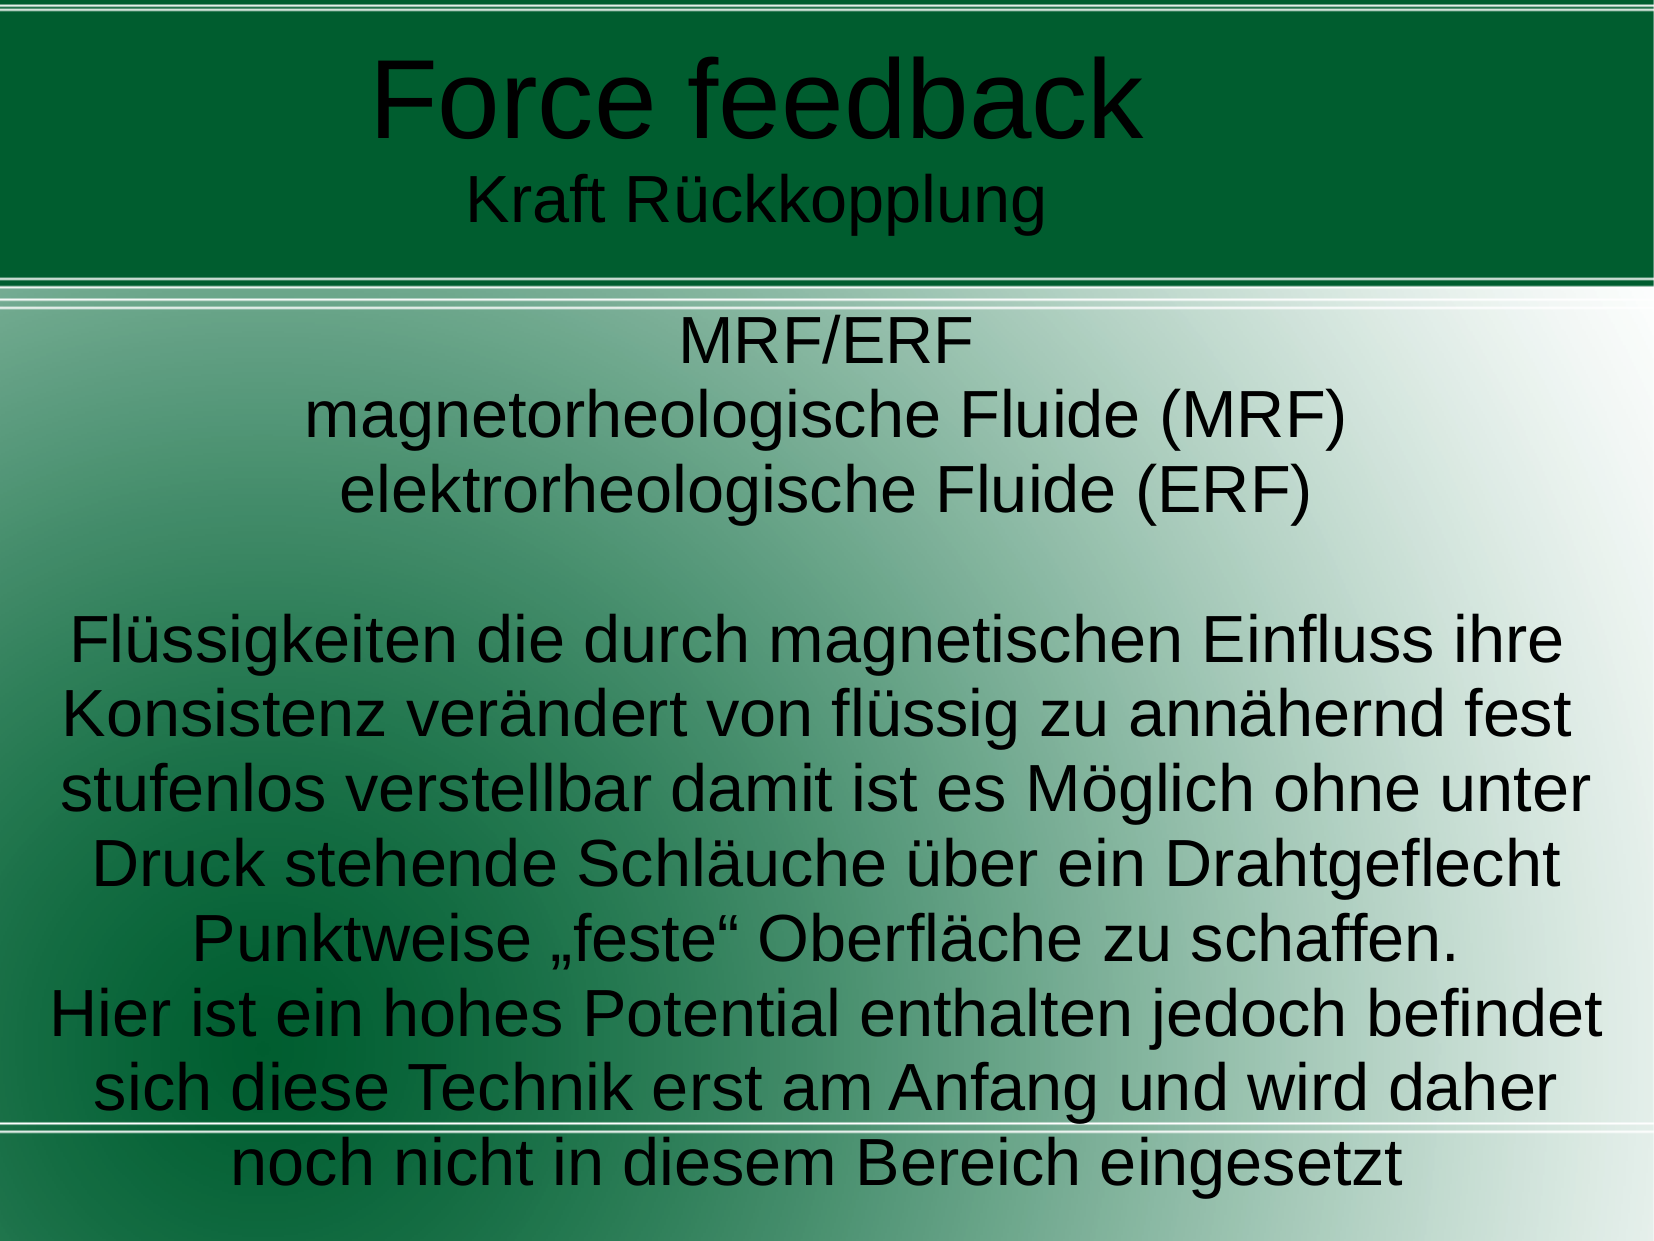

Force feedback
Kraft Rückkopplung
MRF/ERF
magnetorheologische Fluide (MRF)
elektrorheologische Fluide (ERF)
Flüssigkeiten die durch magnetischen Einfluss ihre
Konsistenz verändert von flüssig zu annähernd fest stufenlos verstellbar damit ist es Möglich ohne unter Druck stehende Schläuche über ein Drahtgeflecht Punktweise „feste“ Oberfläche zu schaffen.
Hier ist ein hohes Potential enthalten jedoch befindet
sich diese Technik erst am Anfang und wird daher noch nicht in diesem Bereich eingesetzt